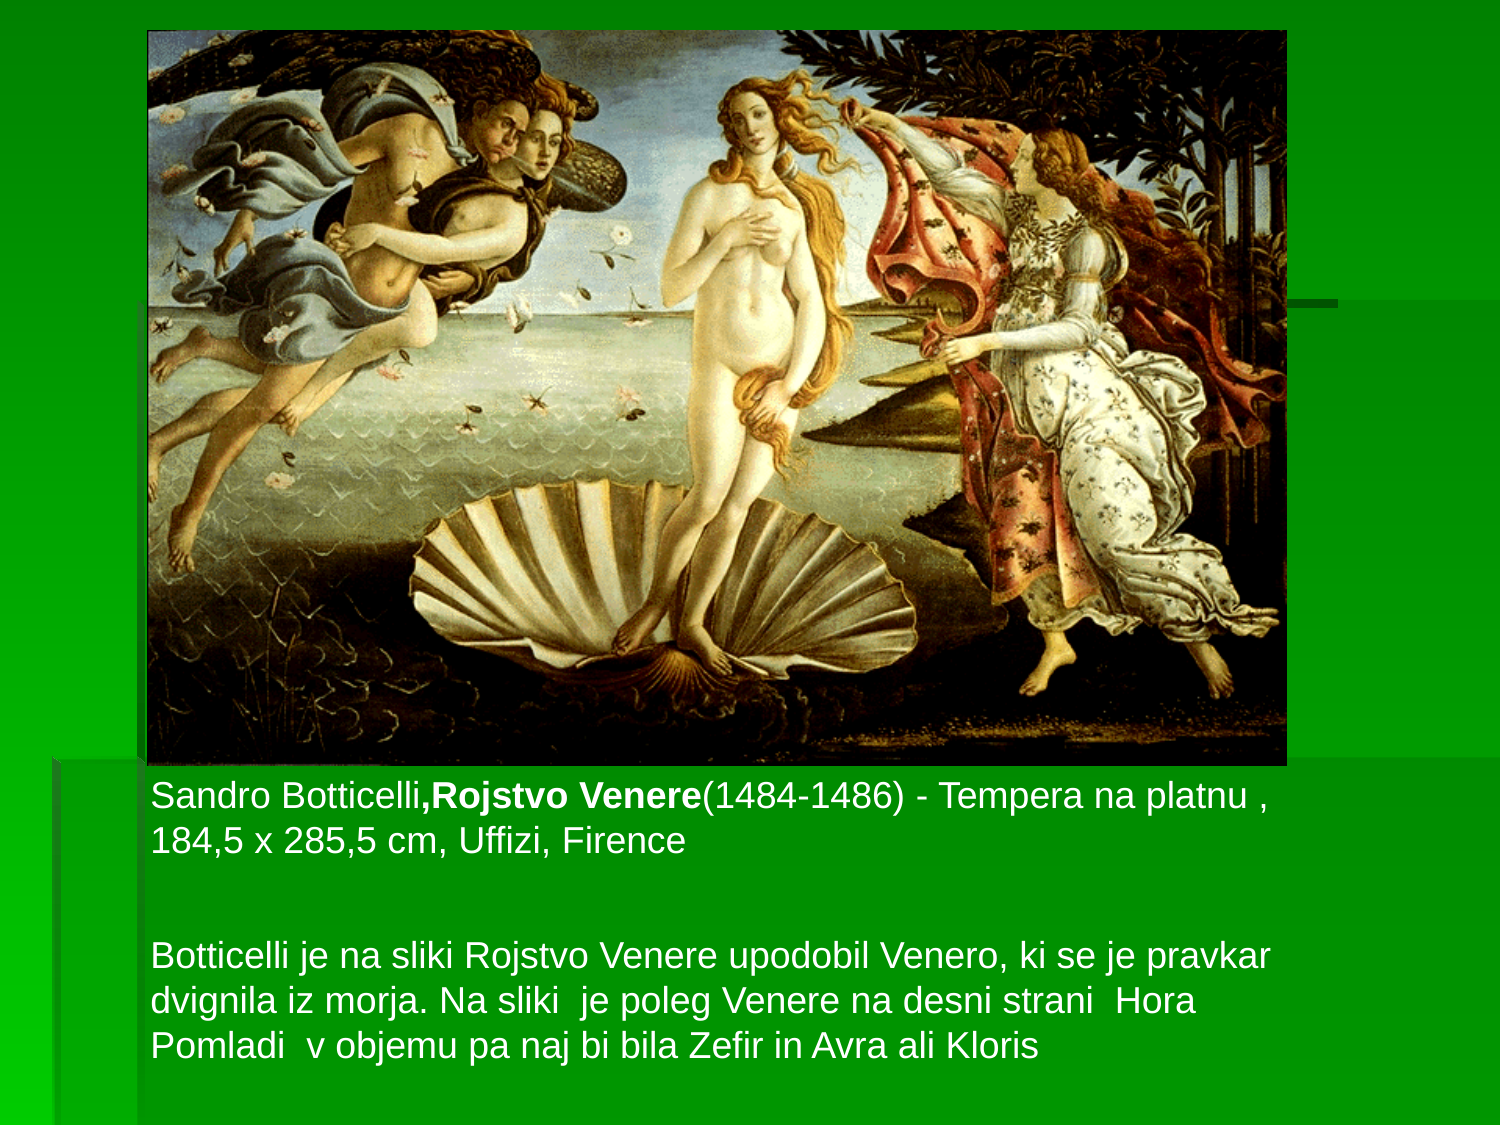

Sandro Botticelli,Rojstvo Venere(1484-1486) - Tempera na platnu , 184,5 x 285,5 cm, Uffizi, Firence
Botticelli je na sliki Rojstvo Venere upodobil Venero, ki se je pravkar dvignila iz morja. Na sliki je poleg Venere na desni strani Hora Pomladi v objemu pa naj bi bila Zefir in Avra ali Kloris